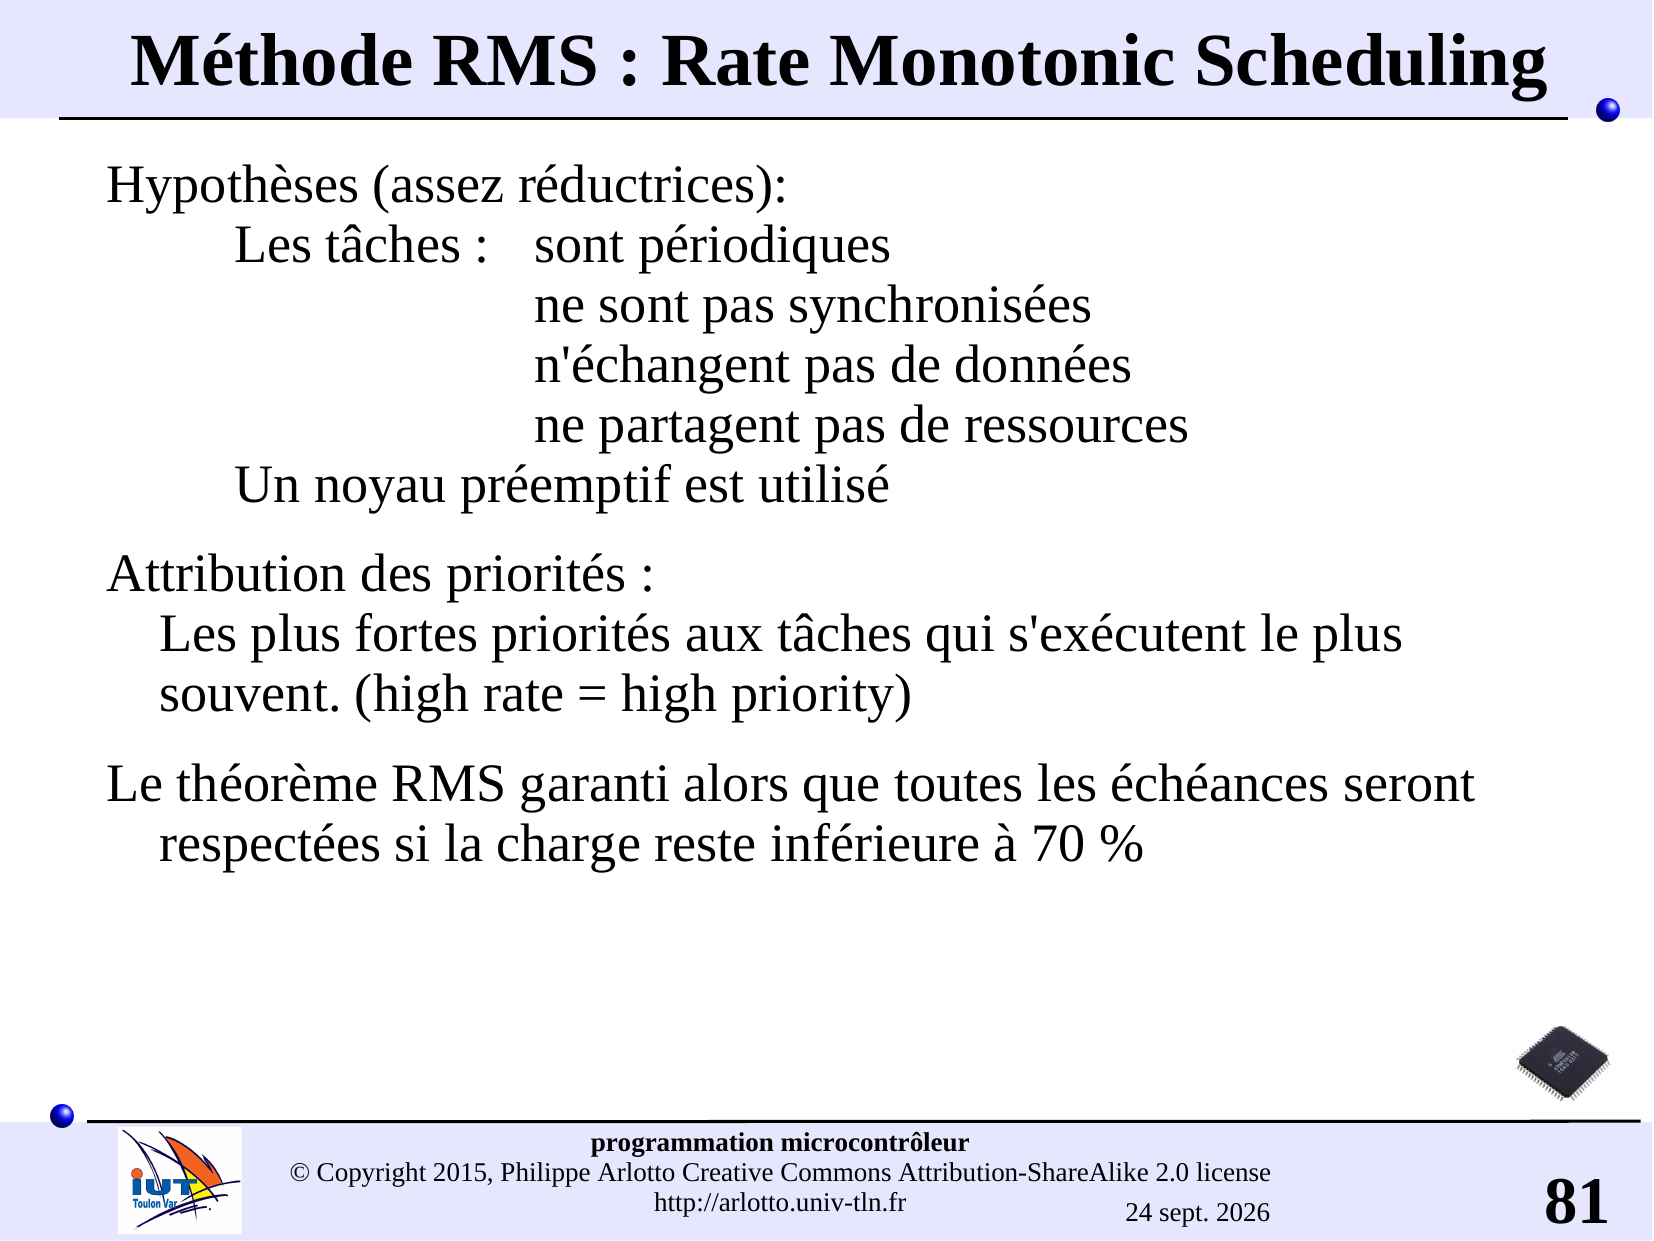

# Méthode RMS : Rate Monotonic Scheduling
Hypothèses (assez réductrices):
	Les tâches : 	sont périodiques
		 	ne sont pas synchronisées
		 	n'échangent pas de données
				 	ne partagent pas de ressources
	Un noyau préemptif est utilisé
Attribution des priorités :
Les plus fortes priorités aux tâches qui s'exécutent le plus souvent. (high rate = high priority)
Le théorème RMS garanti alors que toutes les échéances seront respectées si la charge reste inférieure à 70 %